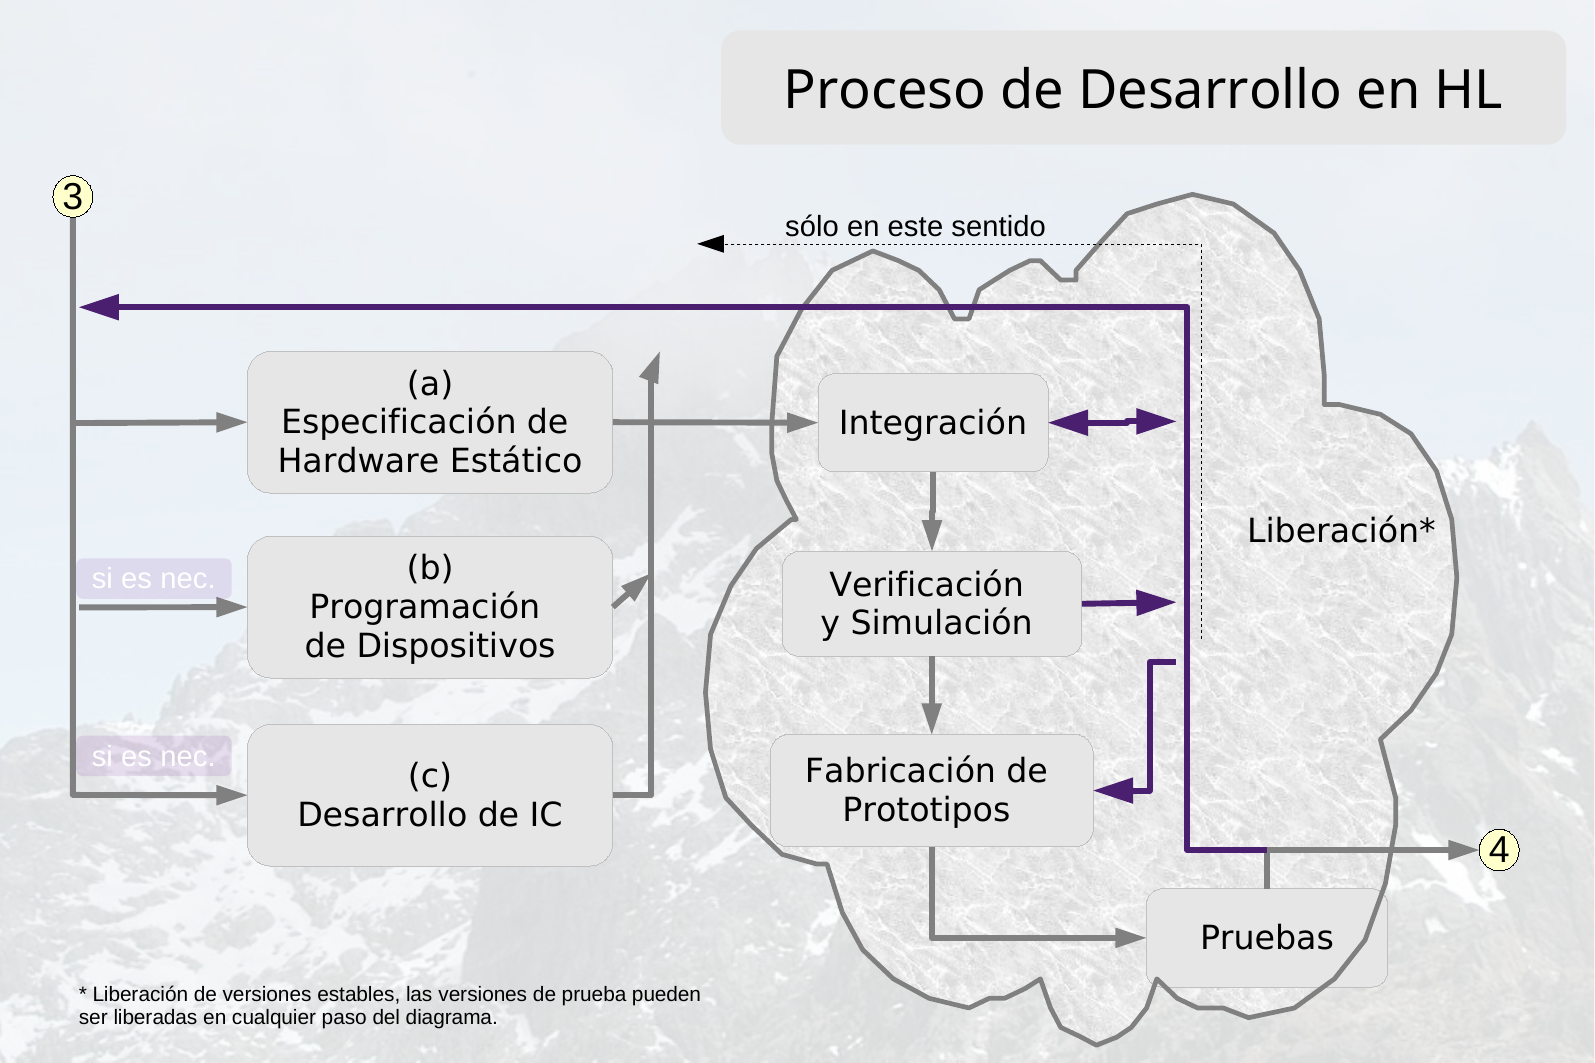

Proceso de Desarrollo en HL
#
3
sólo en este sentido
(a)
Especificación de
Hardware Estático
Integración
Liberación*
(b)
Programación
de Dispositivos
Verificación
y Simulación
si es nec.
(c)
Desarrollo de IC
Fabricación de
Prototipos
si es nec.
4
Pruebas
* Liberación de versiones estables, las versiones de prueba pueden ser liberadas en cualquier paso del diagrama.